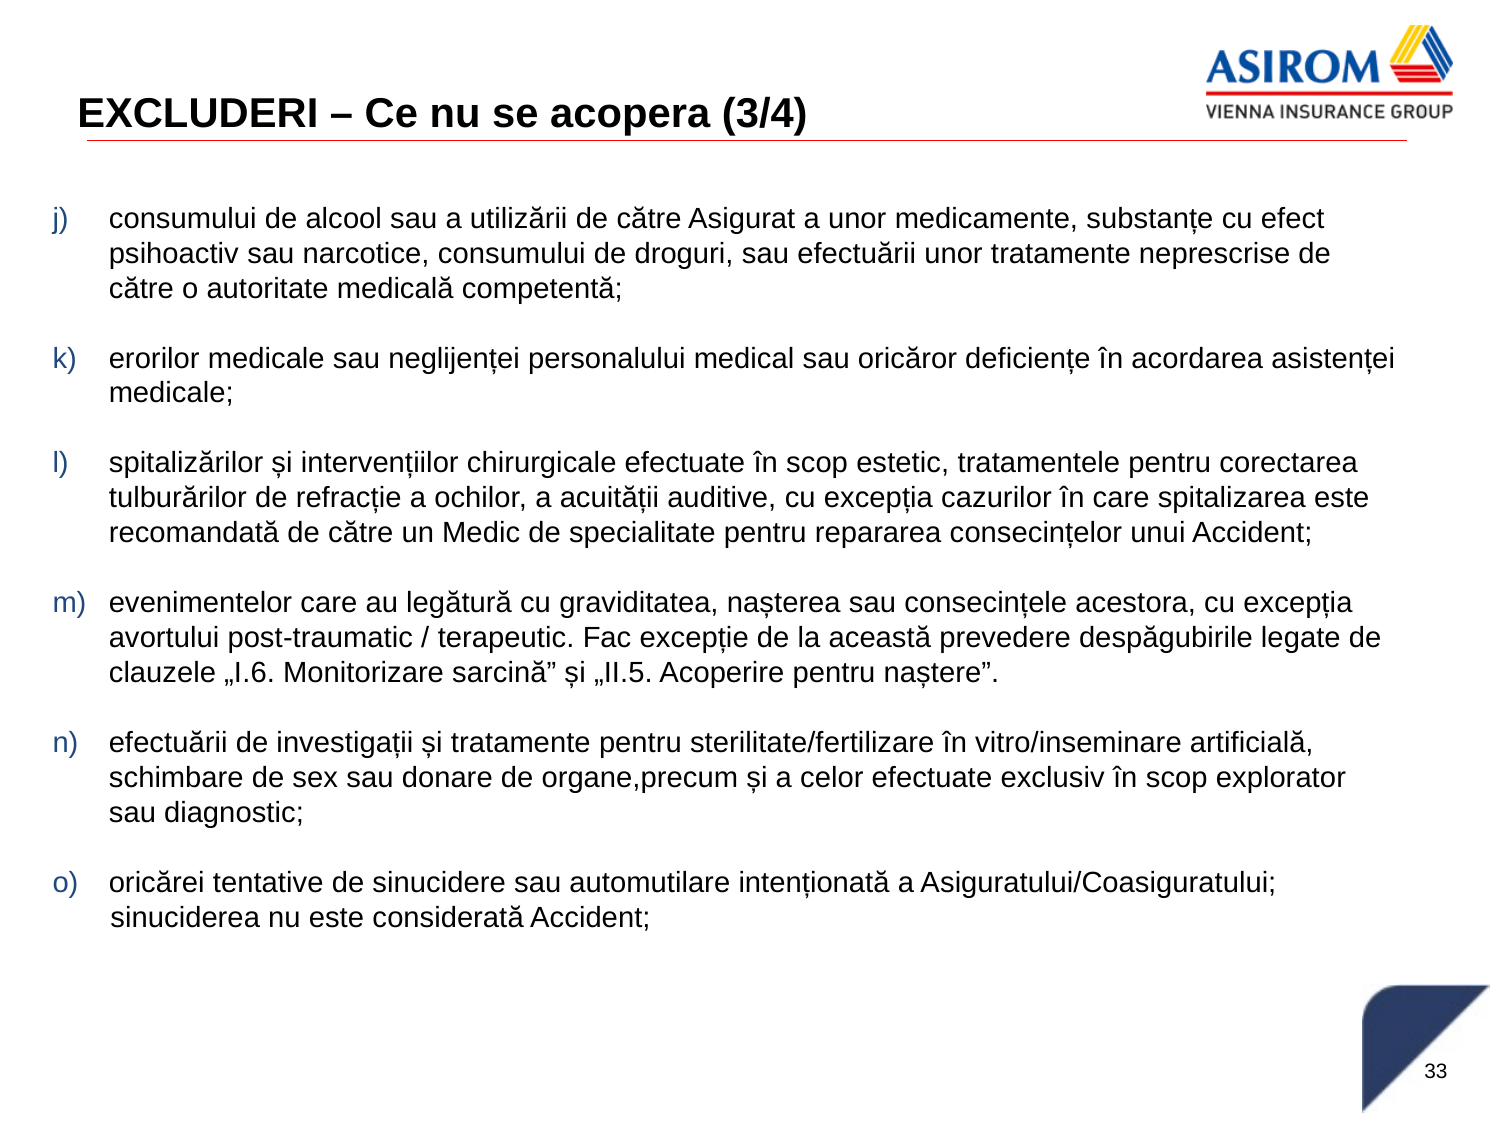

EXCLUDERI – Ce nu se acopera (3/4)
consumului de alcool sau a utilizării de către Asigurat a unor medicamente, substanțe cu efect psihoactiv sau narcotice, consumului de droguri, sau efectuării unor tratamente neprescrise de către o autoritate medicală competentă;
erorilor medicale sau neglijenței personalului medical sau oricăror deficiențe în acordarea asistenței medicale;
spitalizărilor și intervențiilor chirurgicale efectuate în scop estetic, tratamentele pentru corectarea tulburărilor de refracție a ochilor, a acuității auditive, cu excepția cazurilor în care spitalizarea este recomandată de către un Medic de specialitate pentru repararea consecințelor unui Accident;
evenimentelor care au legătură cu graviditatea, nașterea sau consecințele acestora, cu excepția avortului post-traumatic / terapeutic. Fac excepție de la această prevedere despăgubirile legate de clauzele „I.6. Monitorizare sarcină” și „II.5. Acoperire pentru naștere”.
efectuării de investigații și tratamente pentru sterilitate/fertilizare în vitro/inseminare artificială, schimbare de sex sau donare de organe,precum și a celor efectuate exclusiv în scop explorator sau diagnostic;
oricărei tentative de sinucidere sau automutilare intenționată a Asiguratului/Coasiguratului;
 sinuciderea nu este considerată Accident;